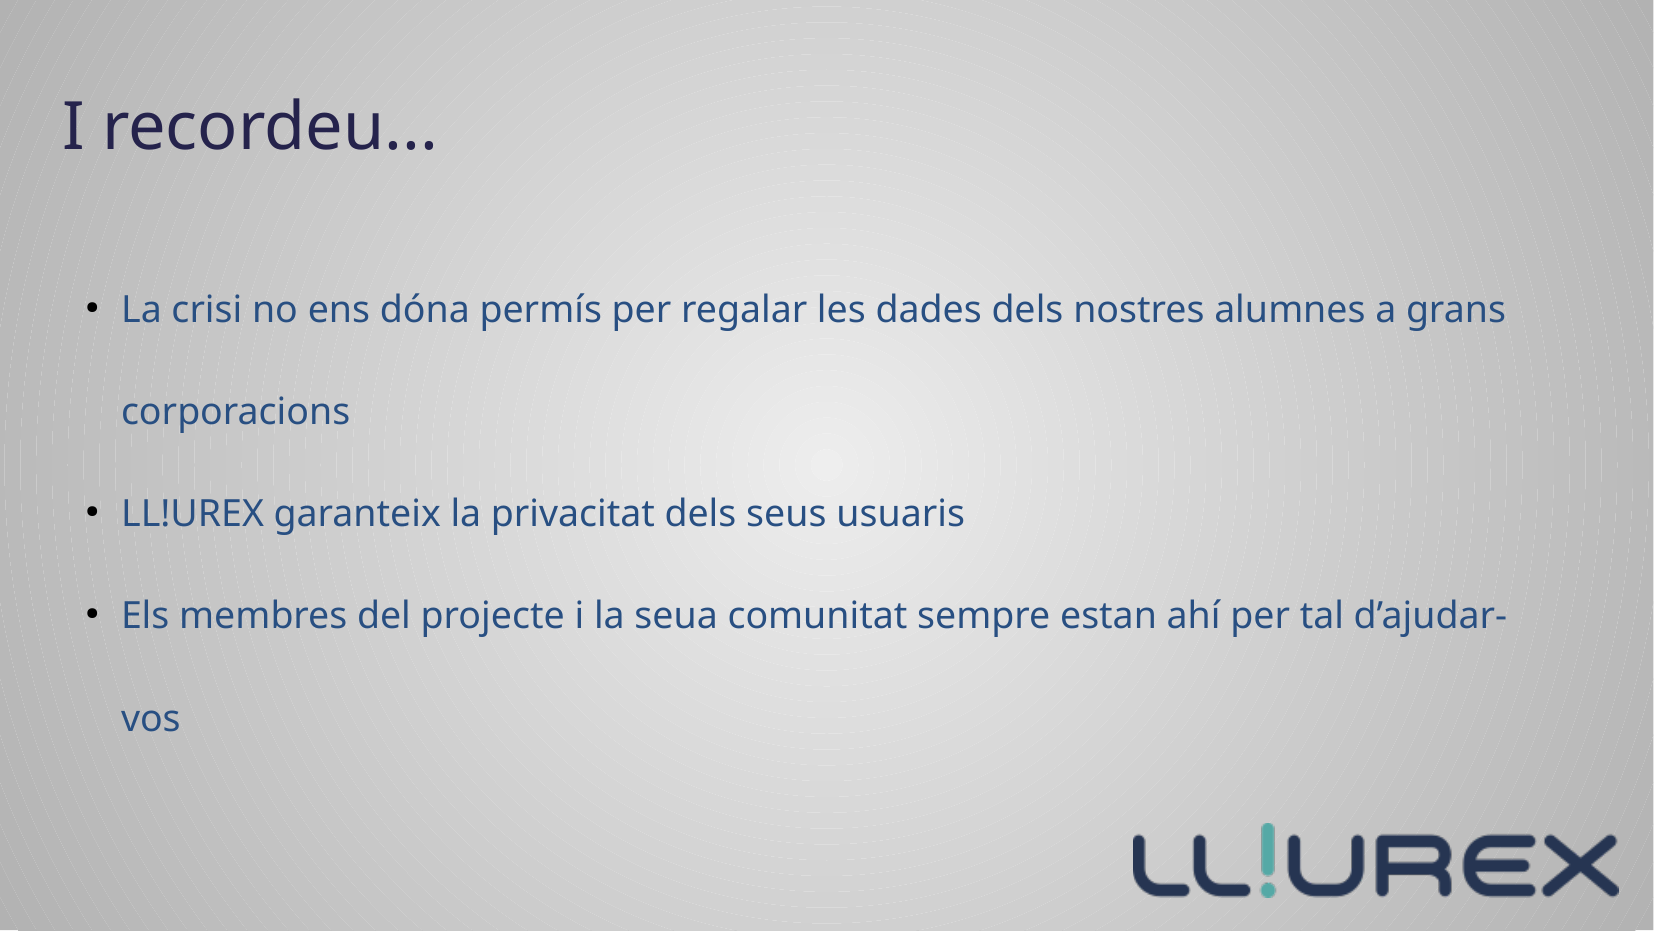

I recordeu...
La crisi no ens dóna permís per regalar les dades dels nostres alumnes a grans corporacions
LL!UREX garanteix la privacitat dels seus usuaris
Els membres del projecte i la seua comunitat sempre estan ahí per tal d’ajudar-vos